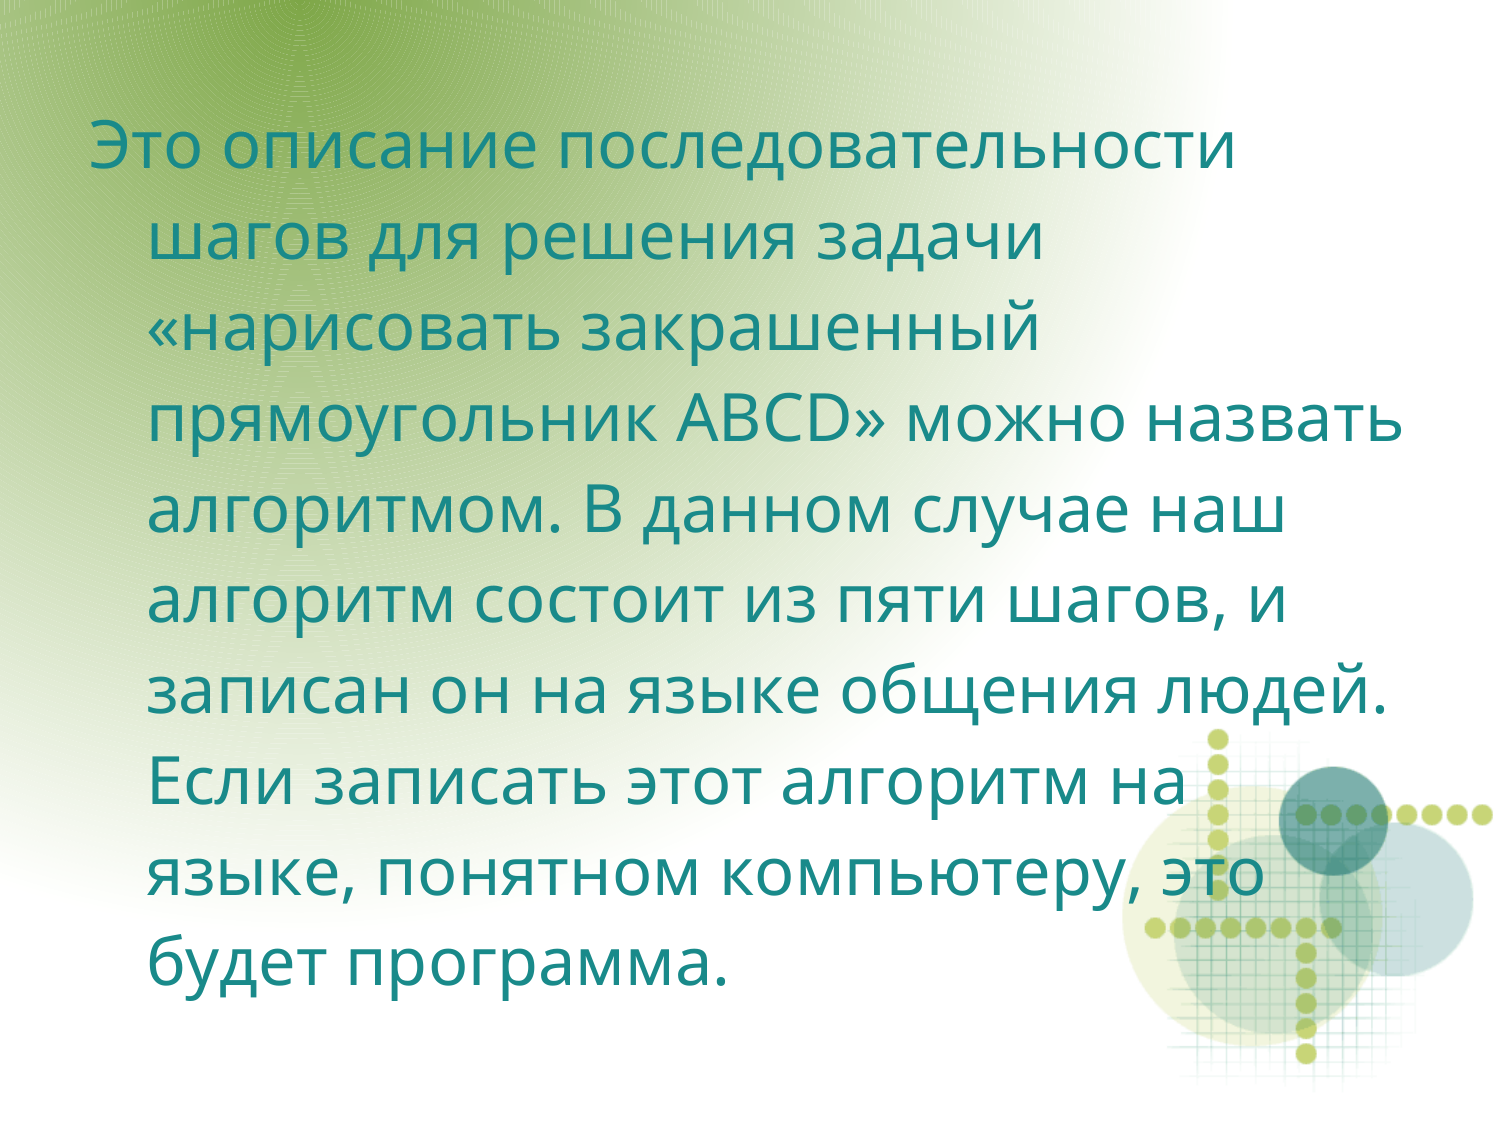

# Это описание последовательности шагов для решения задачи «нарисовать закрашенный прямоугольник ABCD» можно назвать алгоритмом. В данном случае наш алгоритм состоит из пяти шагов, и записан он на языке общения людей. Если записать этот алгоритм на языке, понятном компьютеру, это будет программа.